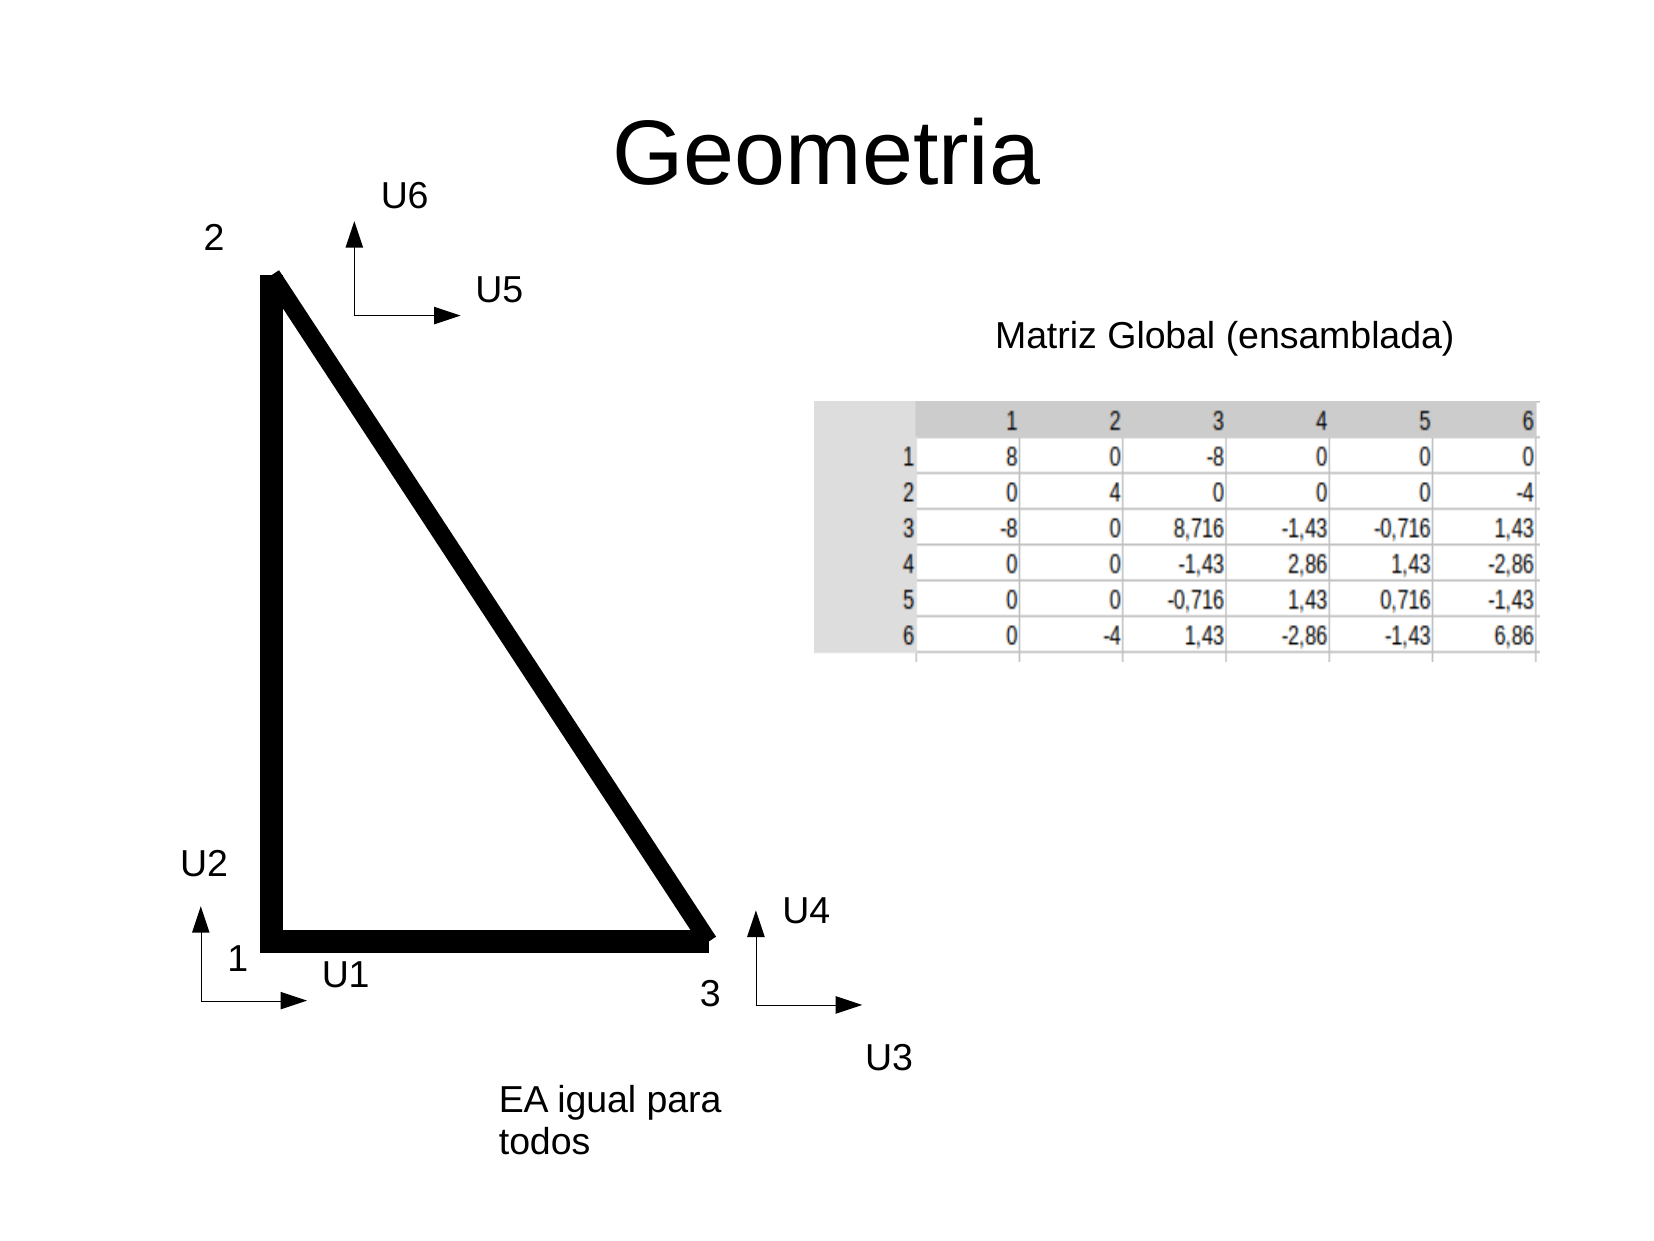

# Geometria
U6
2
U5
U2
U4
1
U1
3
U3
EA igual para todos
Matriz Global (ensamblada)
| |
| --- |
| |
| |
| |